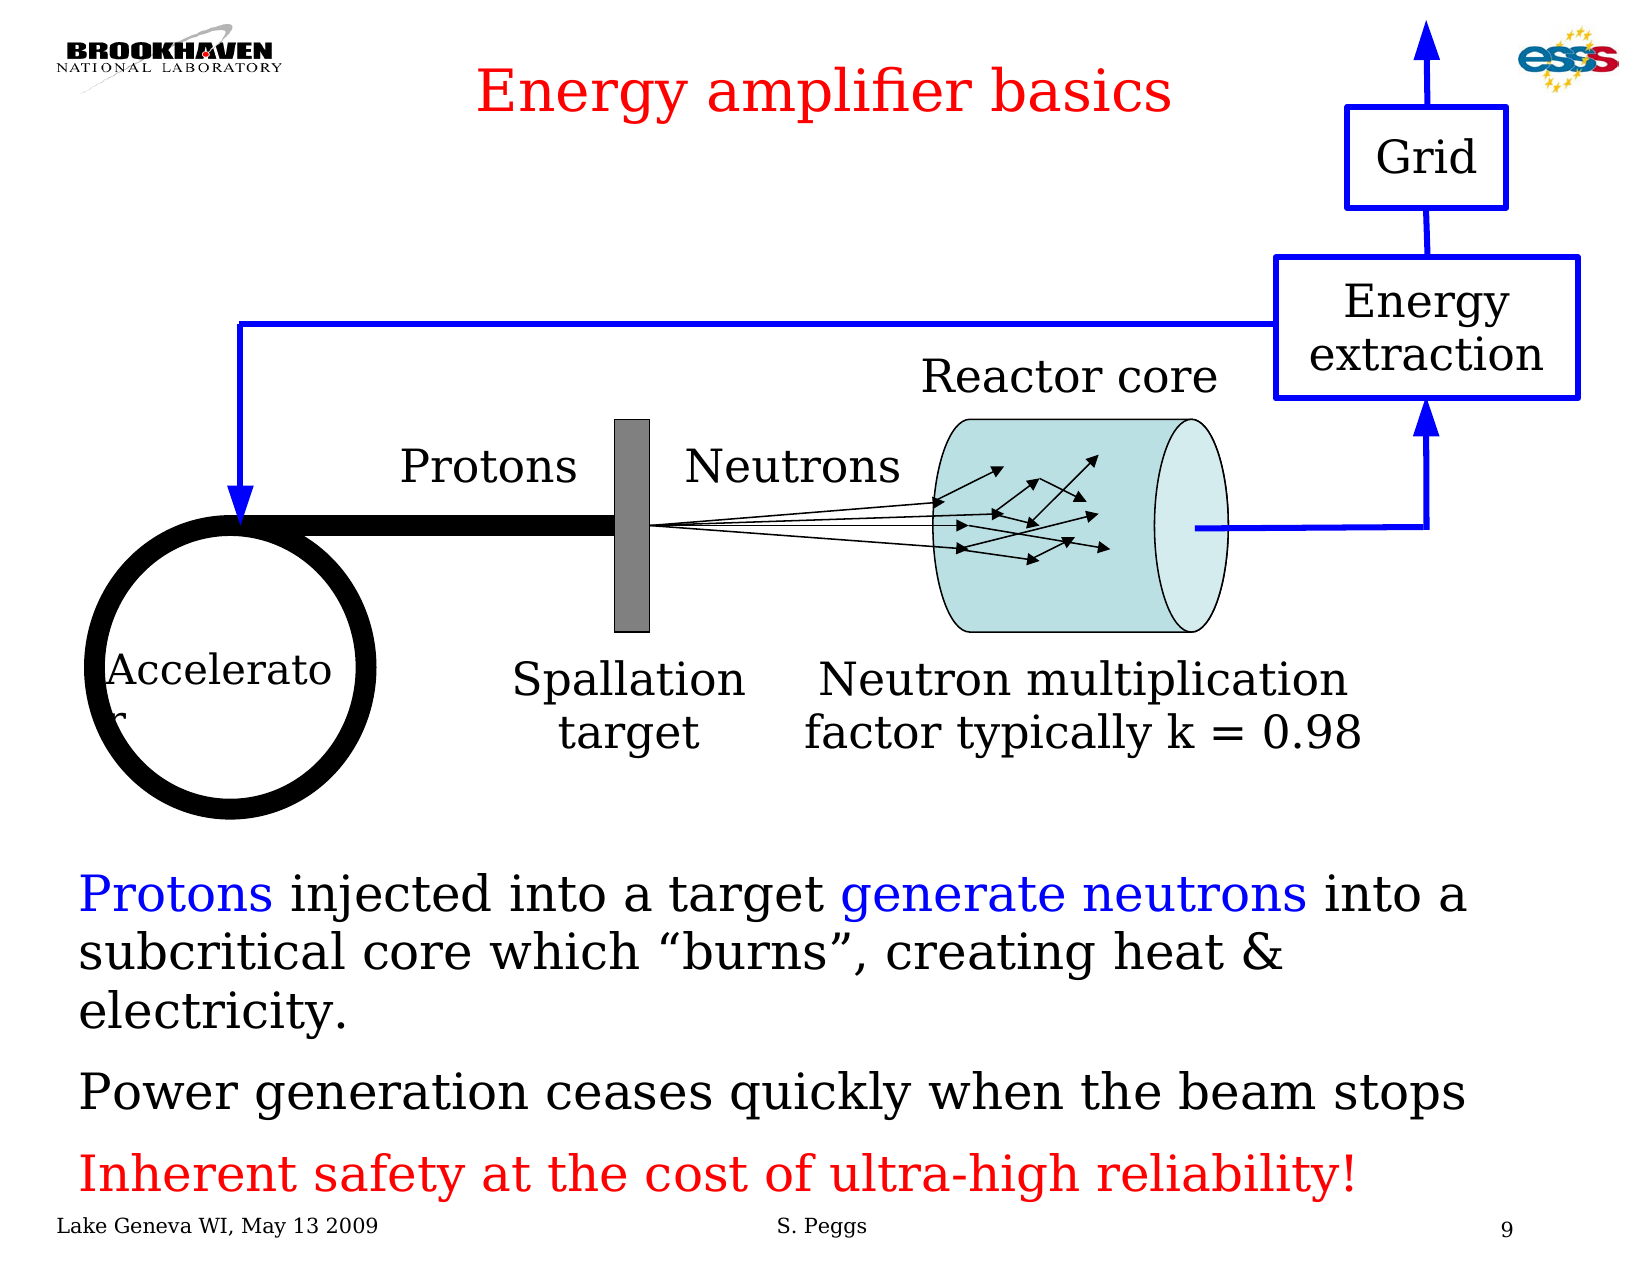

Grid
Energy
extraction
Reactor core
Protons
Neutrons
Accelerator
Neutron multiplication
factor typically k = 0.98
Spallation target
Energy amplifier basics
Protons injected into a target generate neutrons into a subcritical core which “burns”, creating heat & electricity.
Power generation ceases quickly when the beam stops
Inherent safety at the cost of ultra-high reliability!